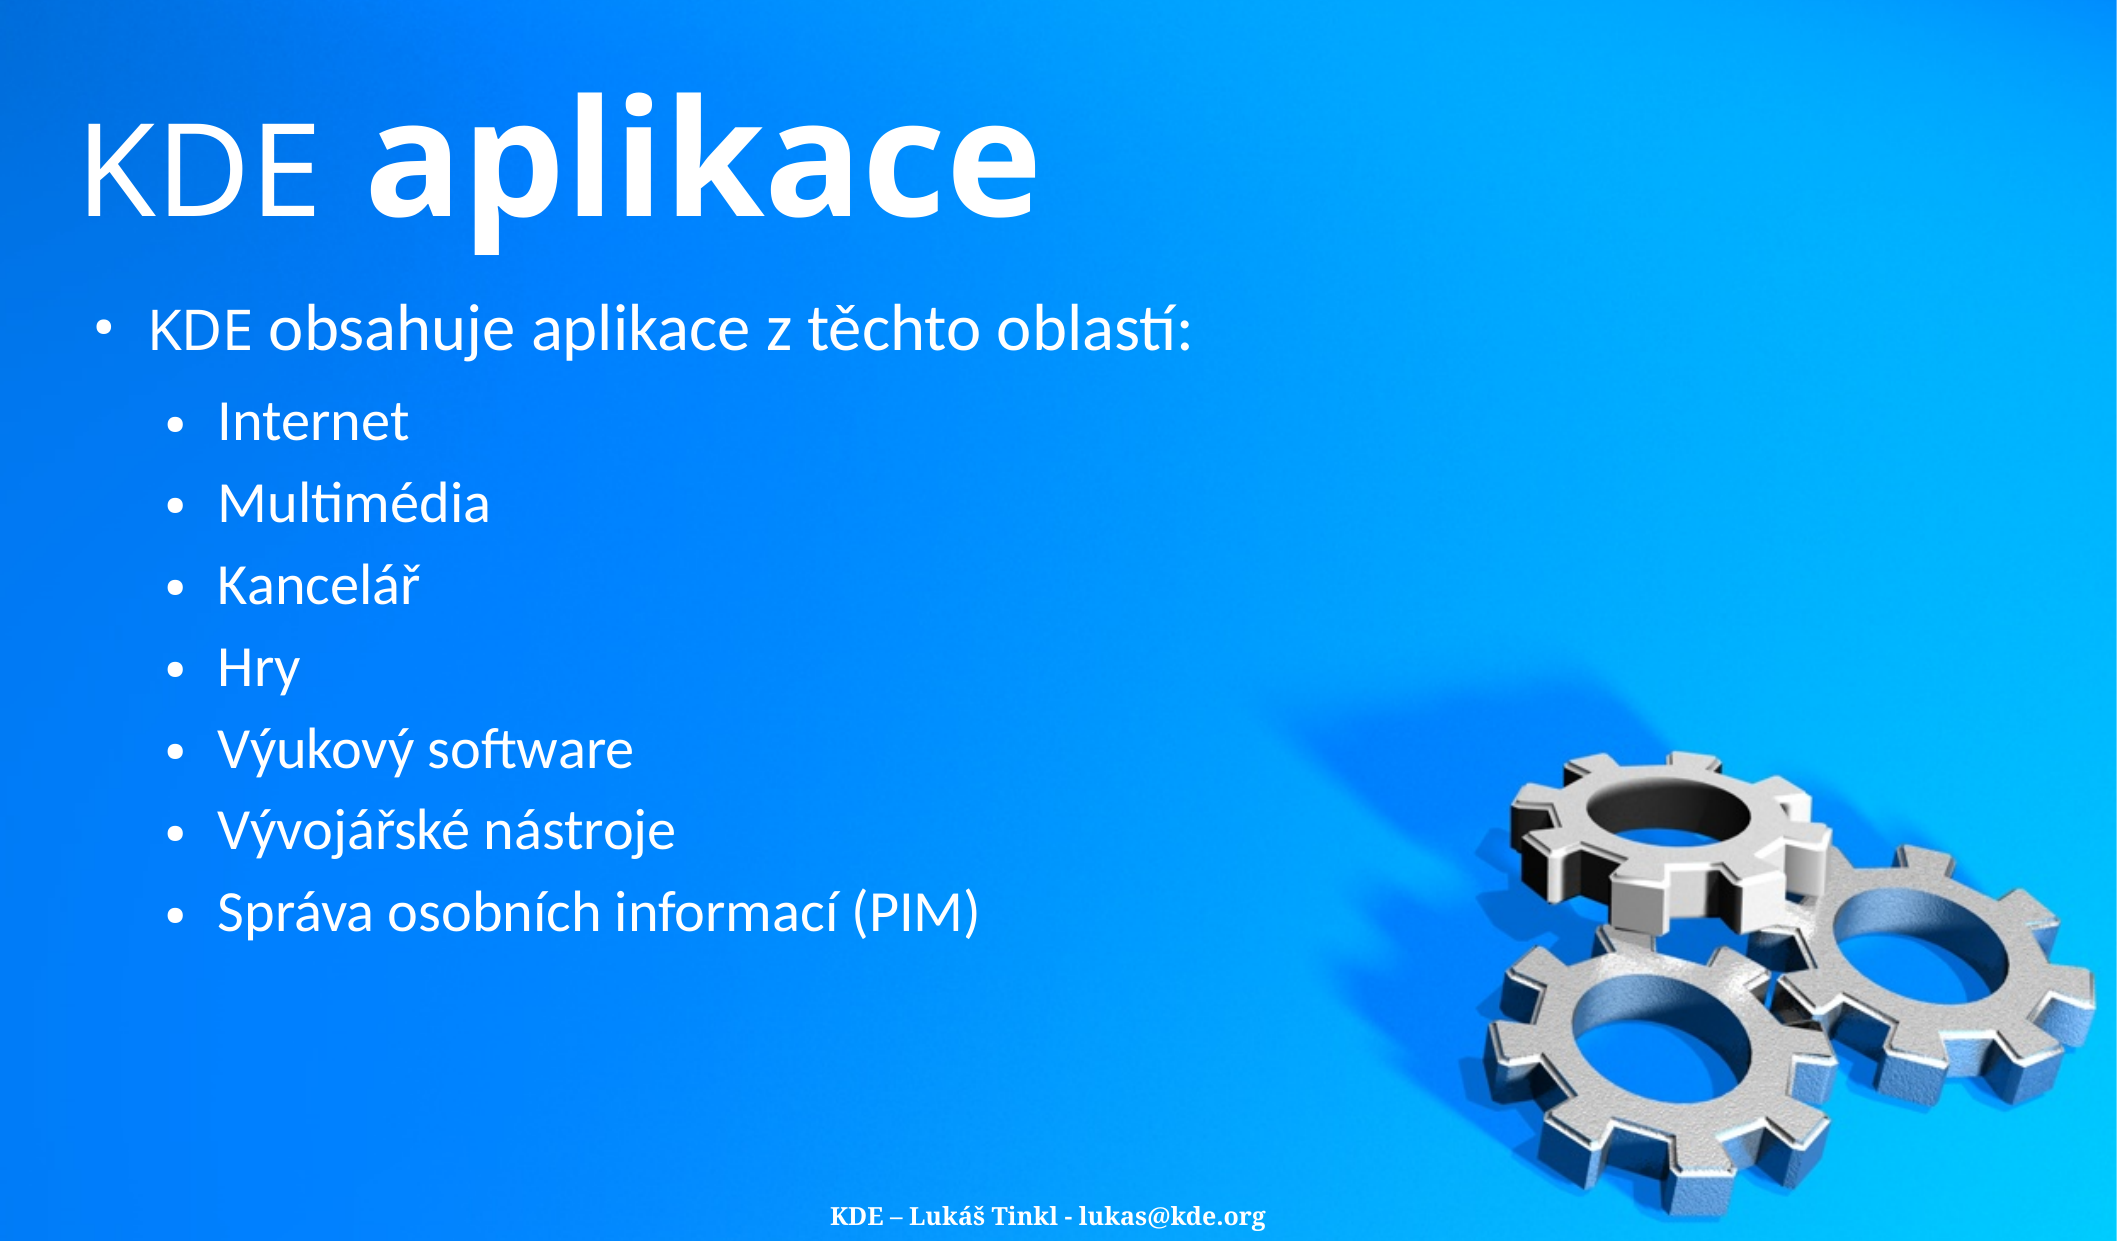

# KDE aplikace
KDE obsahuje aplikace z těchto oblastí:
Internet
Multimédia
Kancelář
Hry
Výukový software
Vývojářské nástroje
Správa osobních informací (PIM)
KDE for Beginners - Sandro S. Andrade - sandroandrade@kde.org